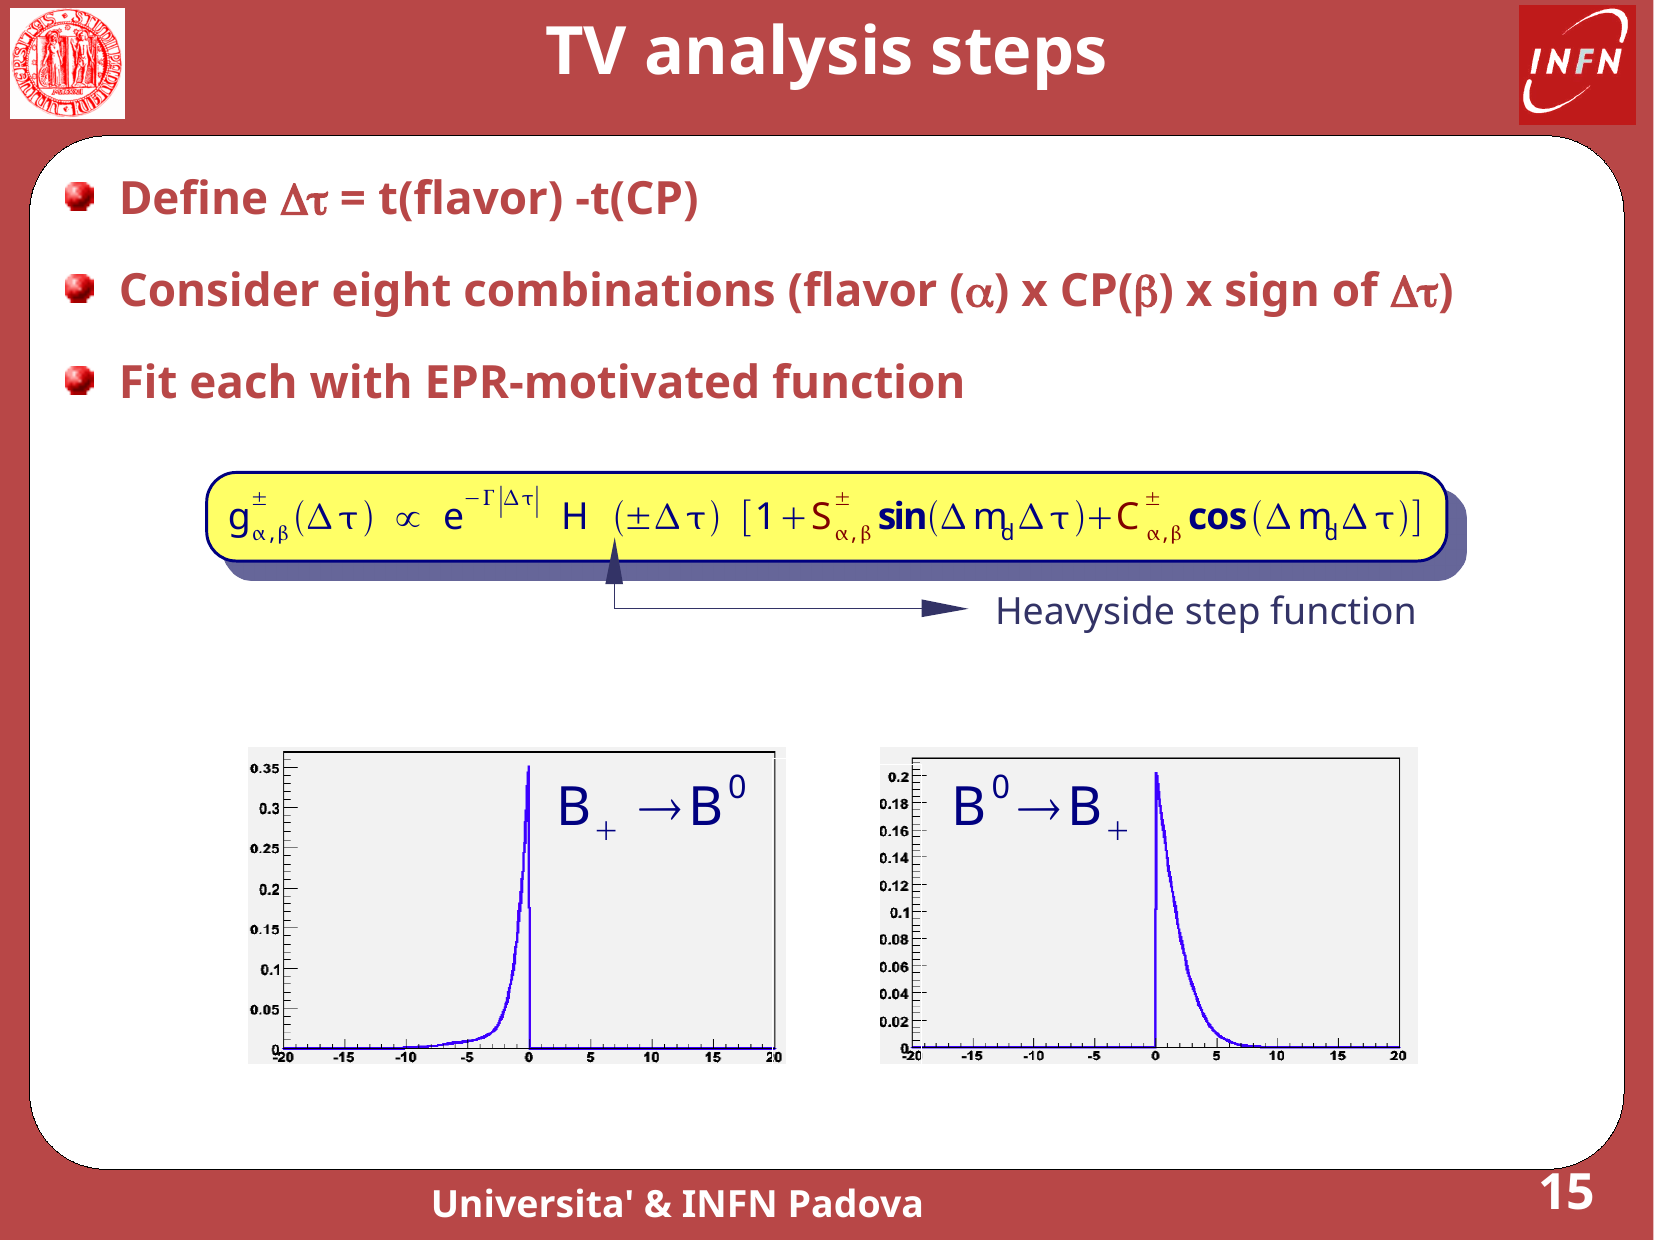

# TV analysis steps
Define Dt = t(flavor) -t(CP)
Consider eight combinations (flavor (a) x CP(b) x sign of Dt)
Fit each with EPR-motivated function
Heavyside step function